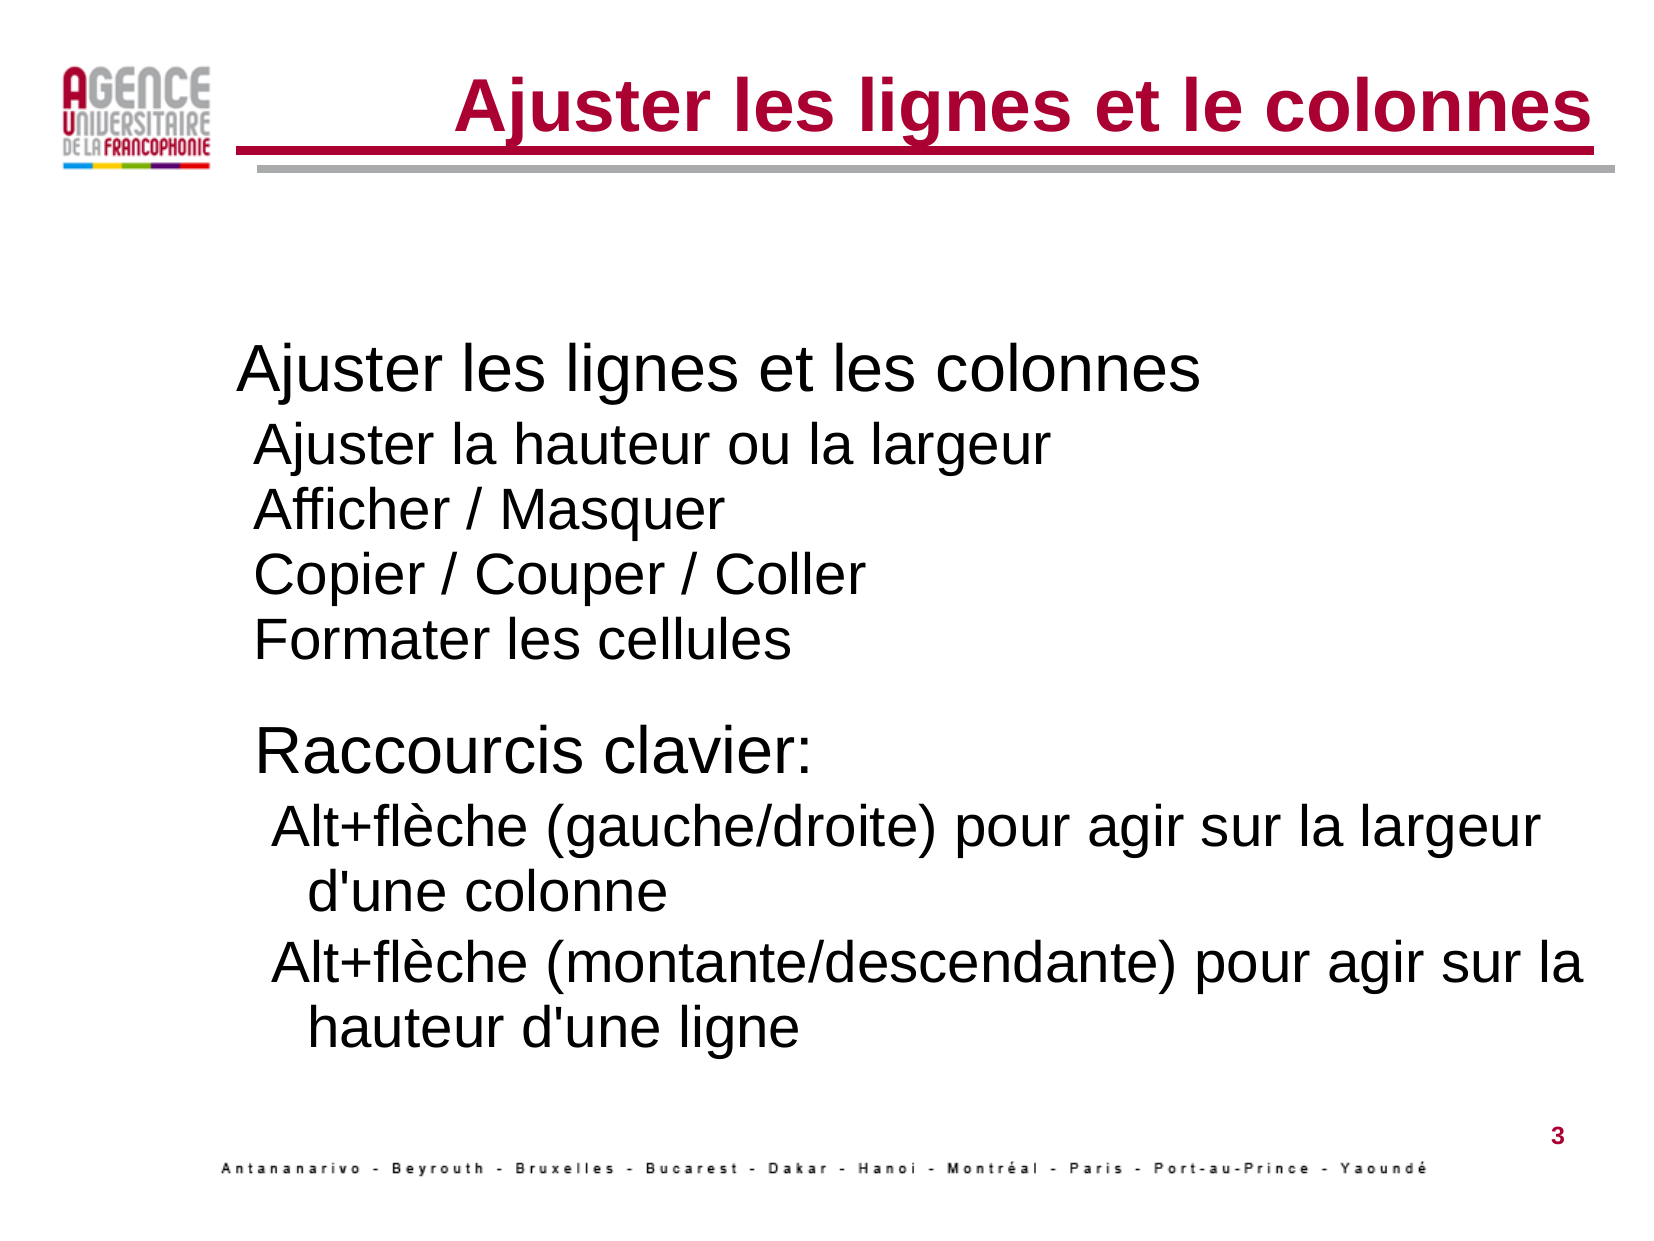

# Ajuster les lignes et le colonnes
Ajuster les lignes et les colonnes
Ajuster la hauteur ou la largeur
Afficher / Masquer
Copier / Couper / Coller
Formater les cellules
 Raccourcis clavier:
Alt+flèche (gauche/droite) pour agir sur la largeur d'une colonne
Alt+flèche (montante/descendante) pour agir sur la hauteur d'une ligne
3